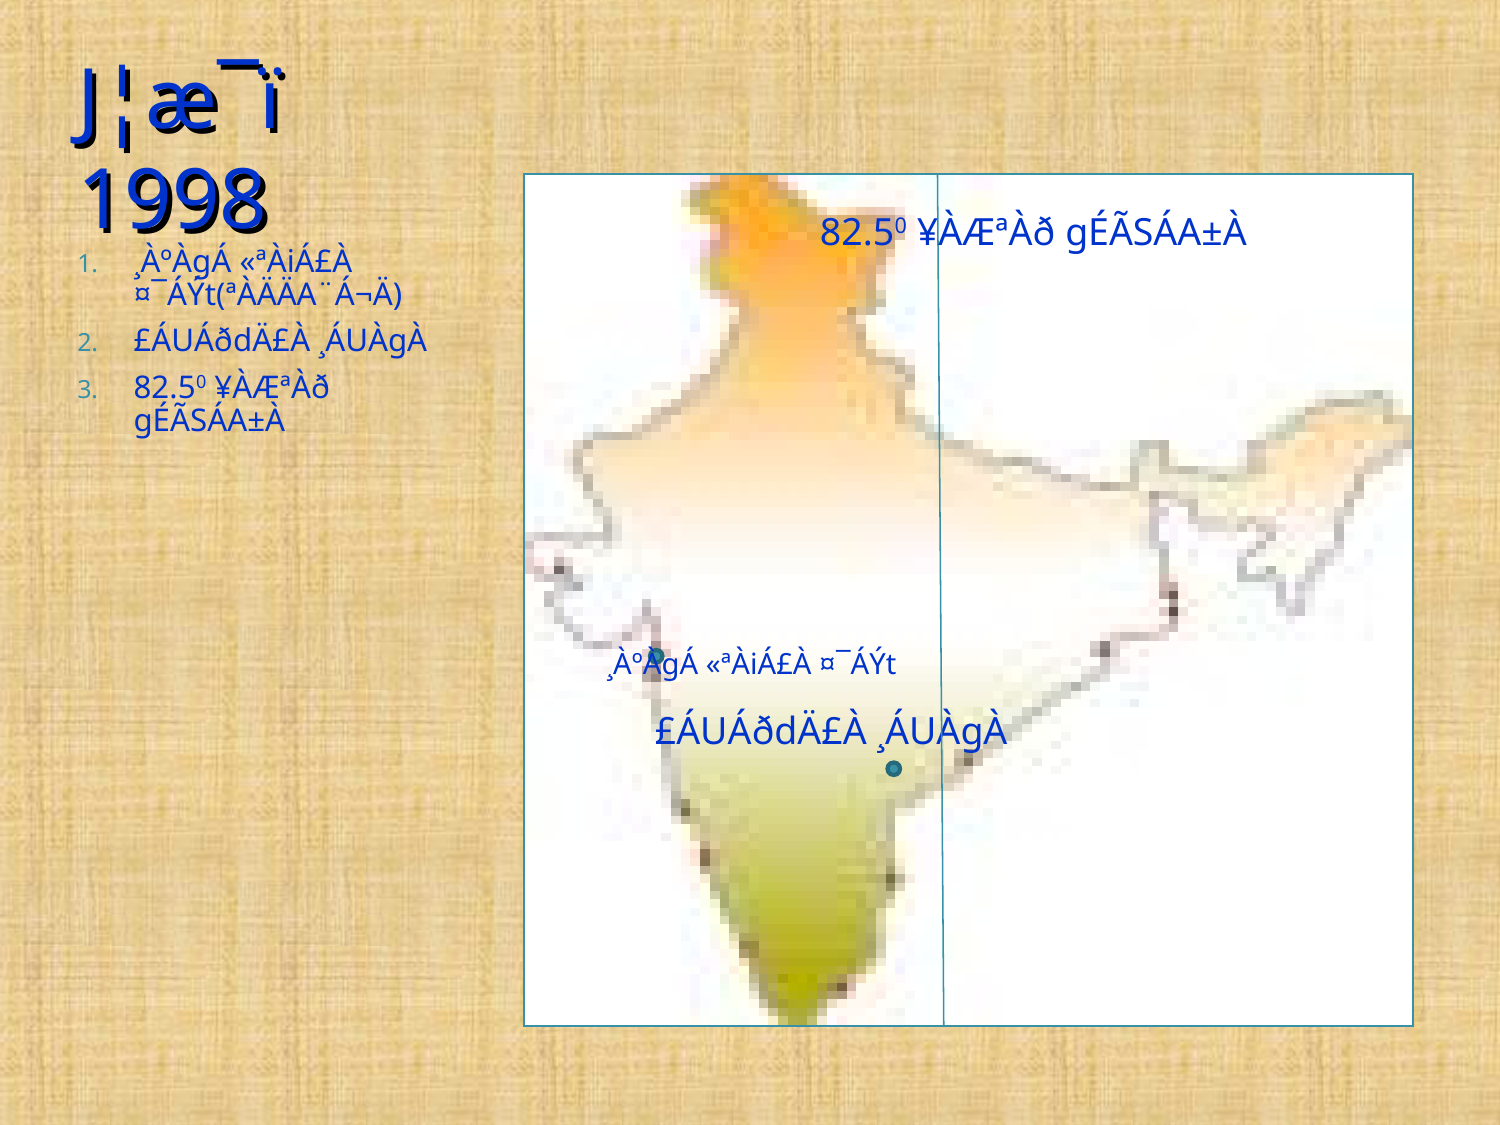

J¦æ¯ï 1998
82.50 ¥ÀÆªÀð gÉÃSÁA±À
¸ÀºÀgÁ «ªÀiÁ£À ¤¯ÁÝt(ªÀÄÄA¨Á¬Ä)
£ÁUÁðdÄ£À ¸ÁUÀgÀ
82.50 ¥ÀÆªÀð gÉÃSÁA±À
¸ÀºÀgÁ «ªÀiÁ£À ¤¯ÁÝt
£ÁUÁðdÄ£À ¸ÁUÀgÀ